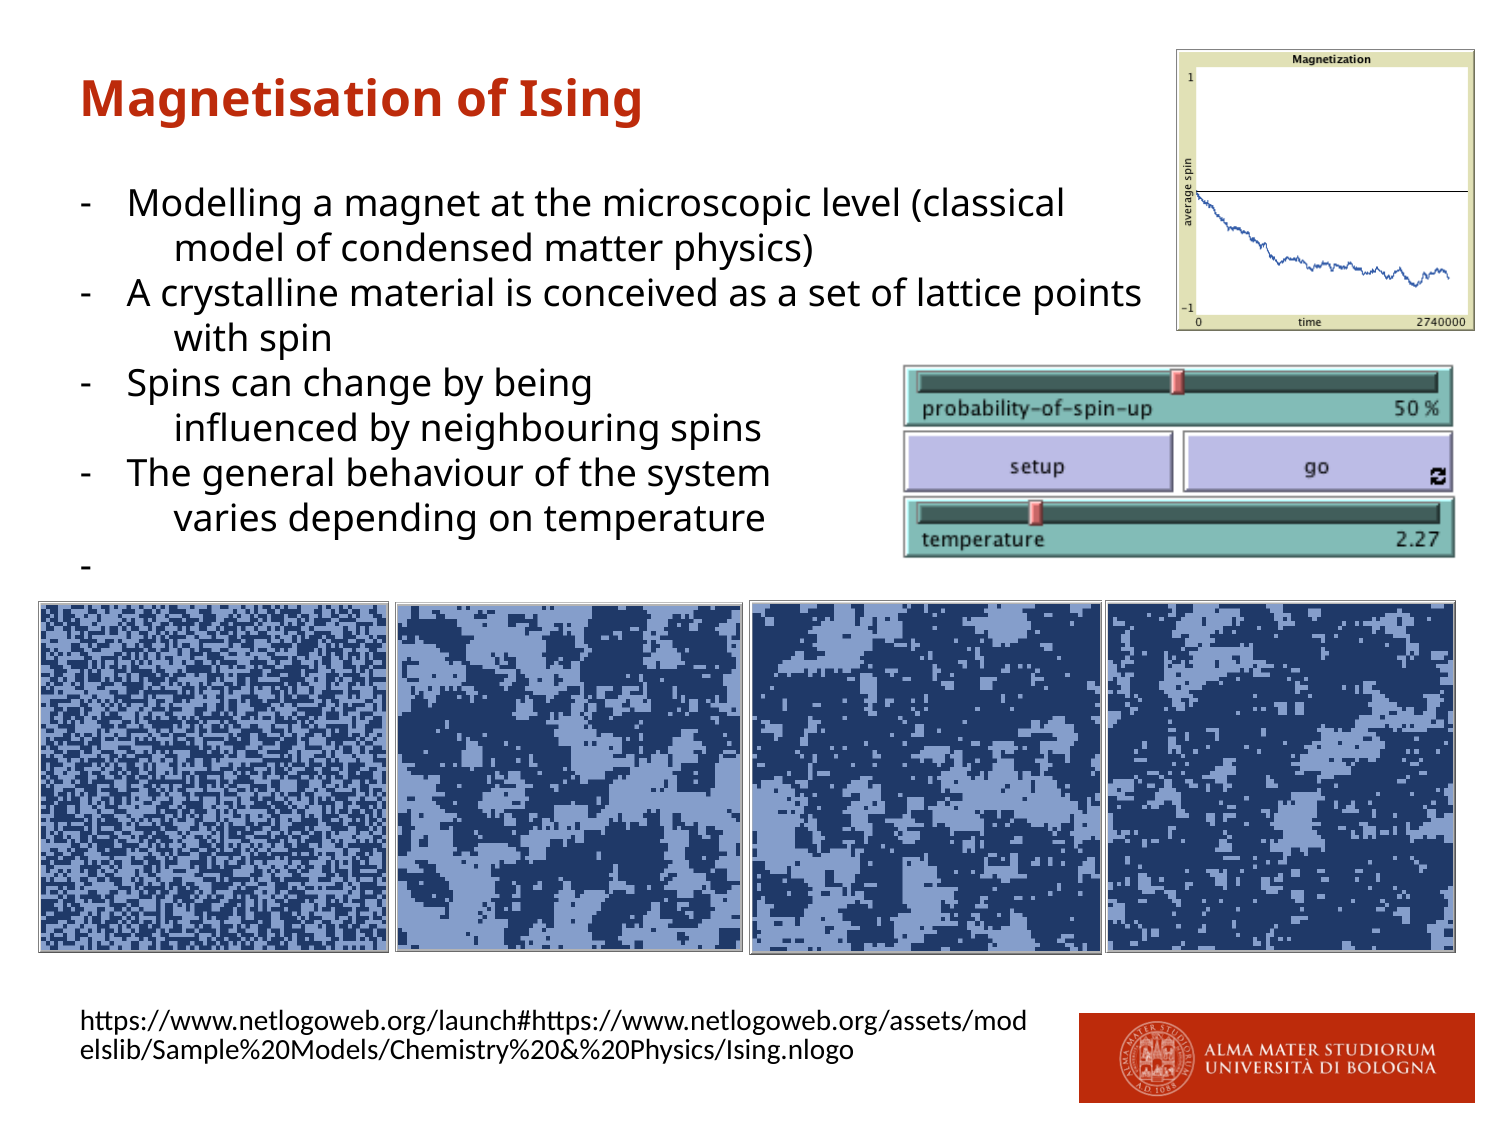

# Magnetisation of Ising
Modelling a magnet at the microscopic level (classical model of condensed matter physics)
A crystalline material is conceived as a set of lattice points with spin
Spins can change by being
influenced by neighbouring spins
The general behaviour of the system
varies depending on temperature
https://www.netlogoweb.org/launch#https://www.netlogoweb.org/assets/modelslib/Sample%20Models/Chemistry%20&%20Physics/Ising.nlogo